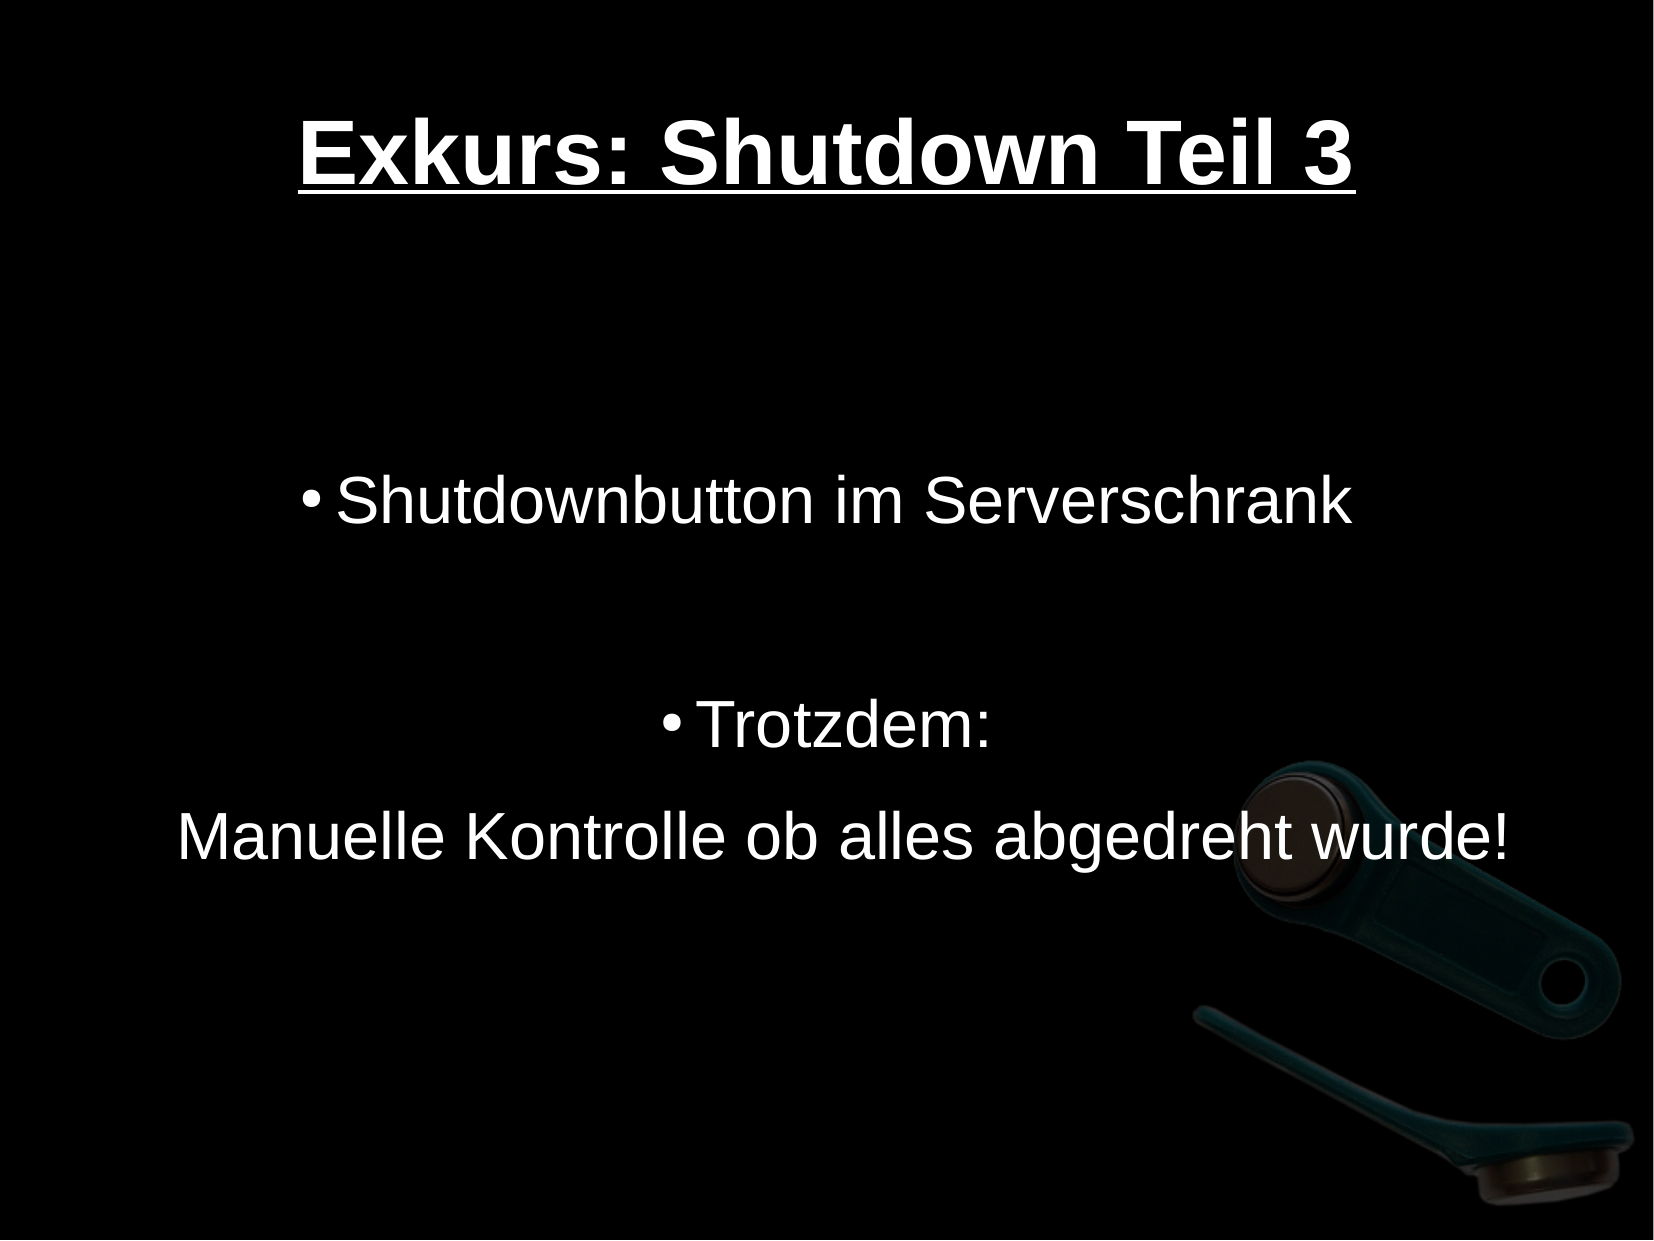

# Exkurs: Shutdown Teil 3
Shutdownbutton im Serverschrank
Trotzdem:
Manuelle Kontrolle ob alles abgedreht wurde!